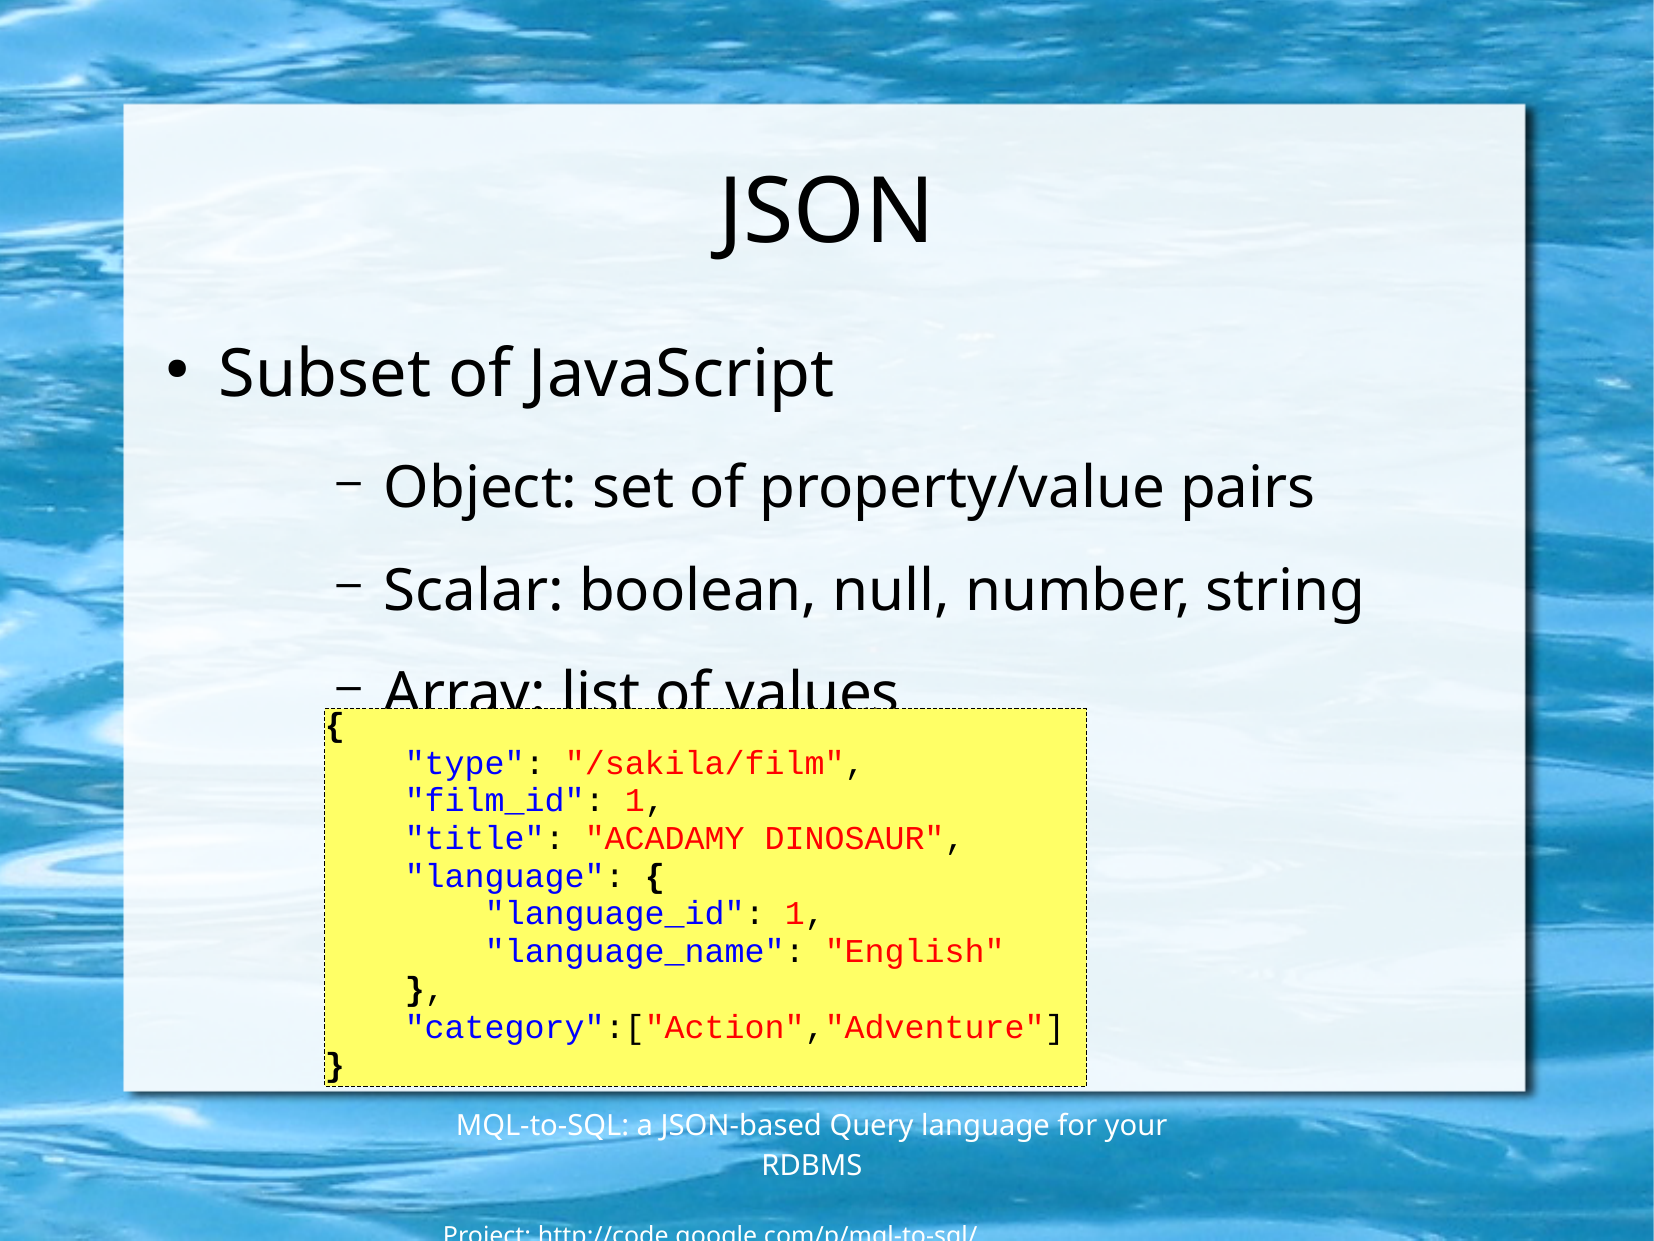

# JSON
Subset of JavaScript
Object: set of property/value pairs
Scalar: boolean, null, number, string
Array: list of values
{
 "type": "/sakila/film",
 "film_id": 1,
 "title": "ACADAMY DINOSAUR",
 "language": {
 "language_id": 1,
 "language_name": "English"
 },
 "category":["Action","Adventure"]
}